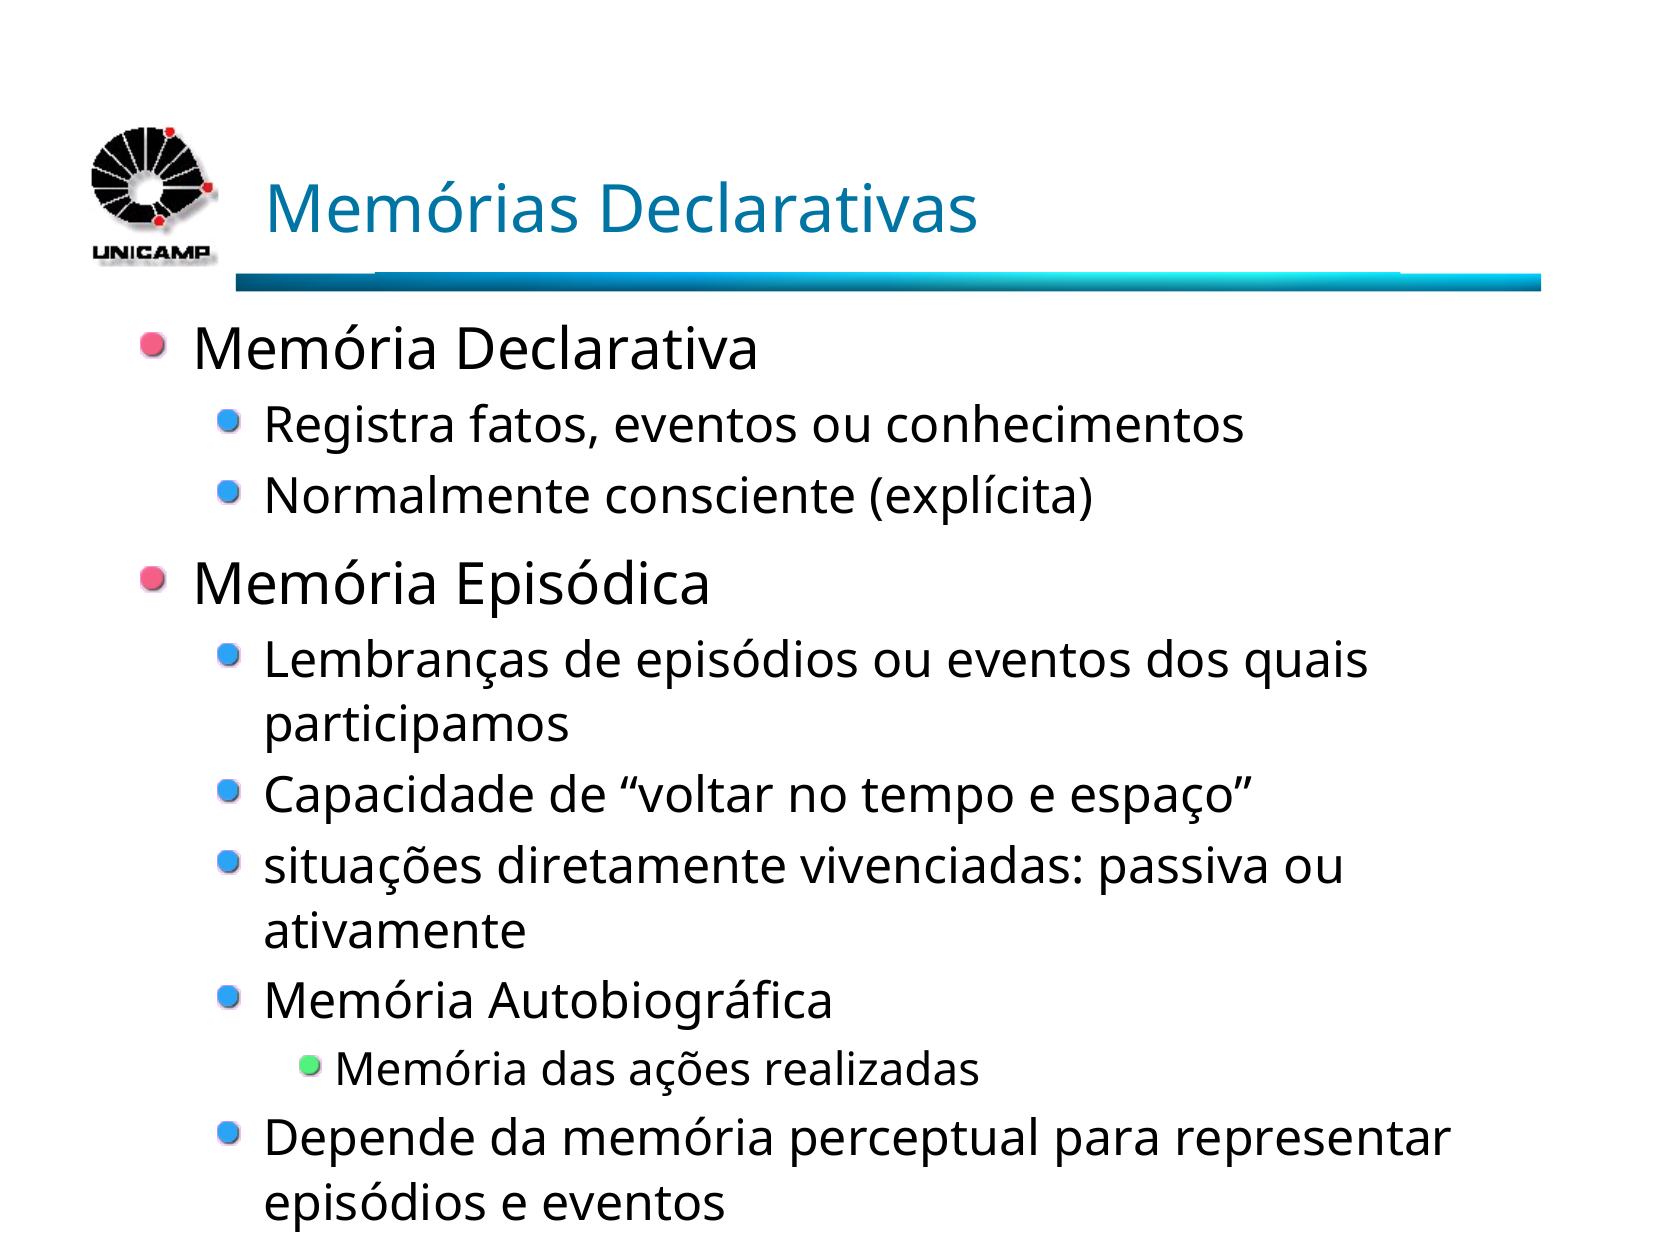

# Memórias Declarativas
Memória Declarativa
Registra fatos, eventos ou conhecimentos
Normalmente consciente (explícita)
Memória Episódica
Lembranças de episódios ou eventos dos quais participamos
Capacidade de “voltar no tempo e espaço”
situações diretamente vivenciadas: passiva ou ativamente
Memória Autobiográfica
Memória das ações realizadas
Depende da memória perceptual para representar episódios e eventos